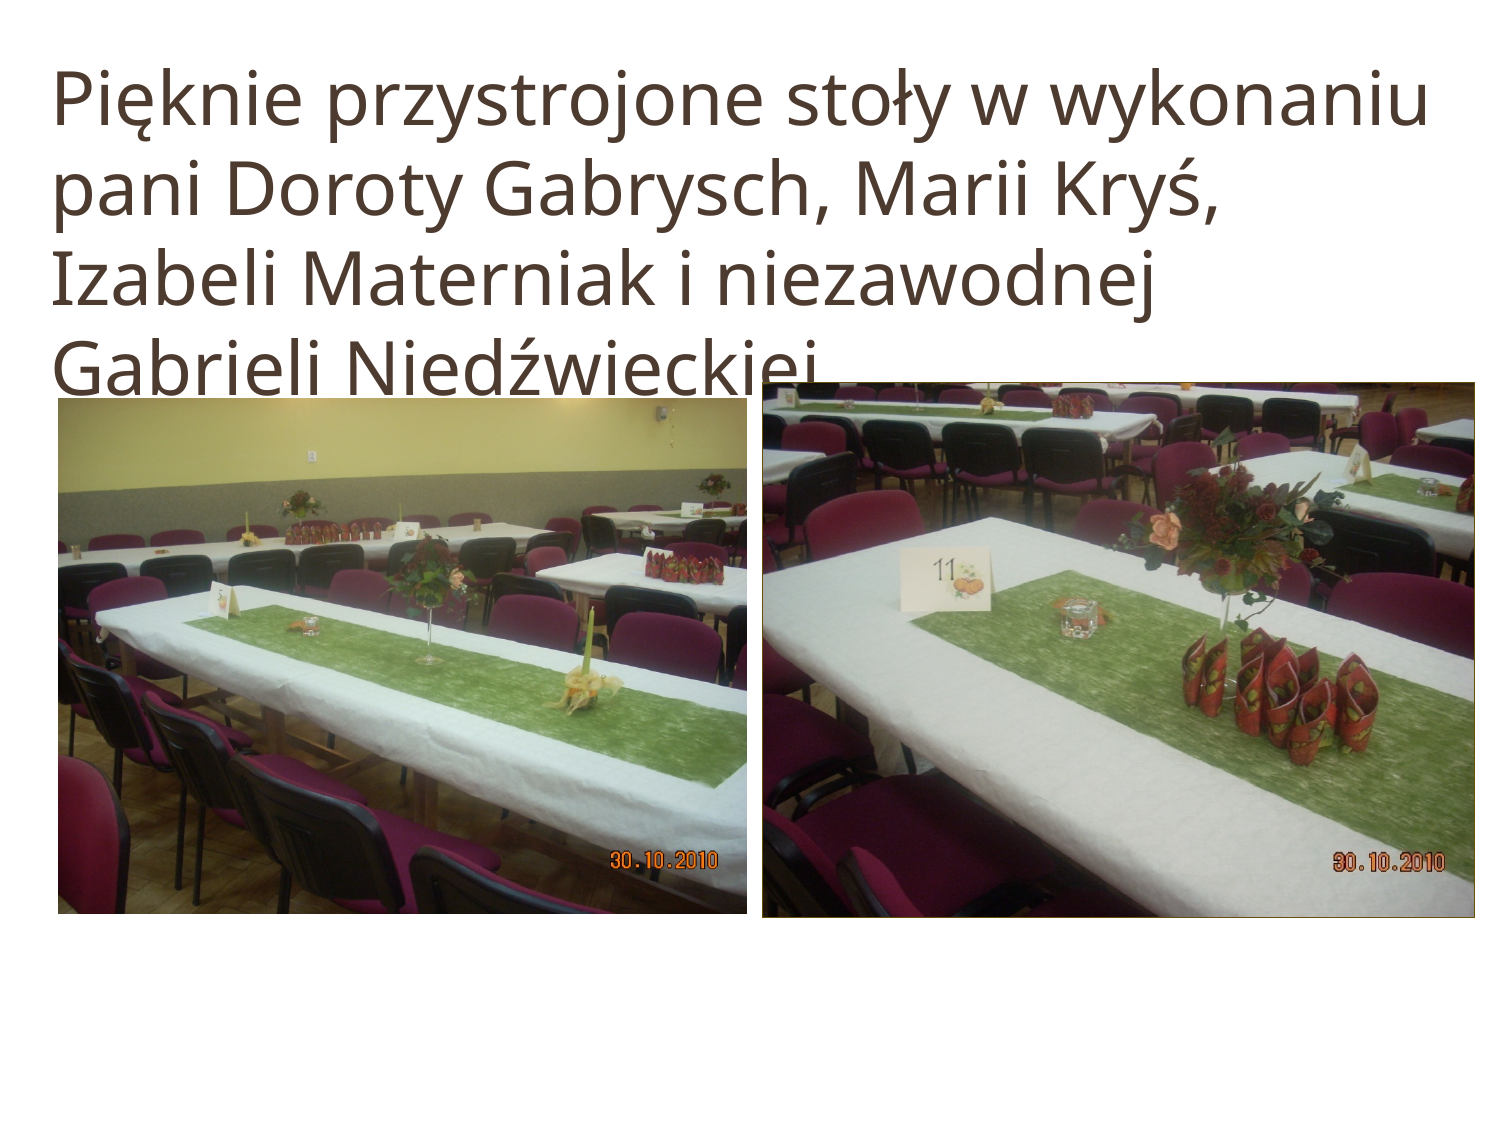

# Pięknie przystrojone stoły w wykonaniu pani Doroty Gabrysch, Marii Kryś, Izabeli Materniak i niezawodnej Gabrieli Niedźwieckiej